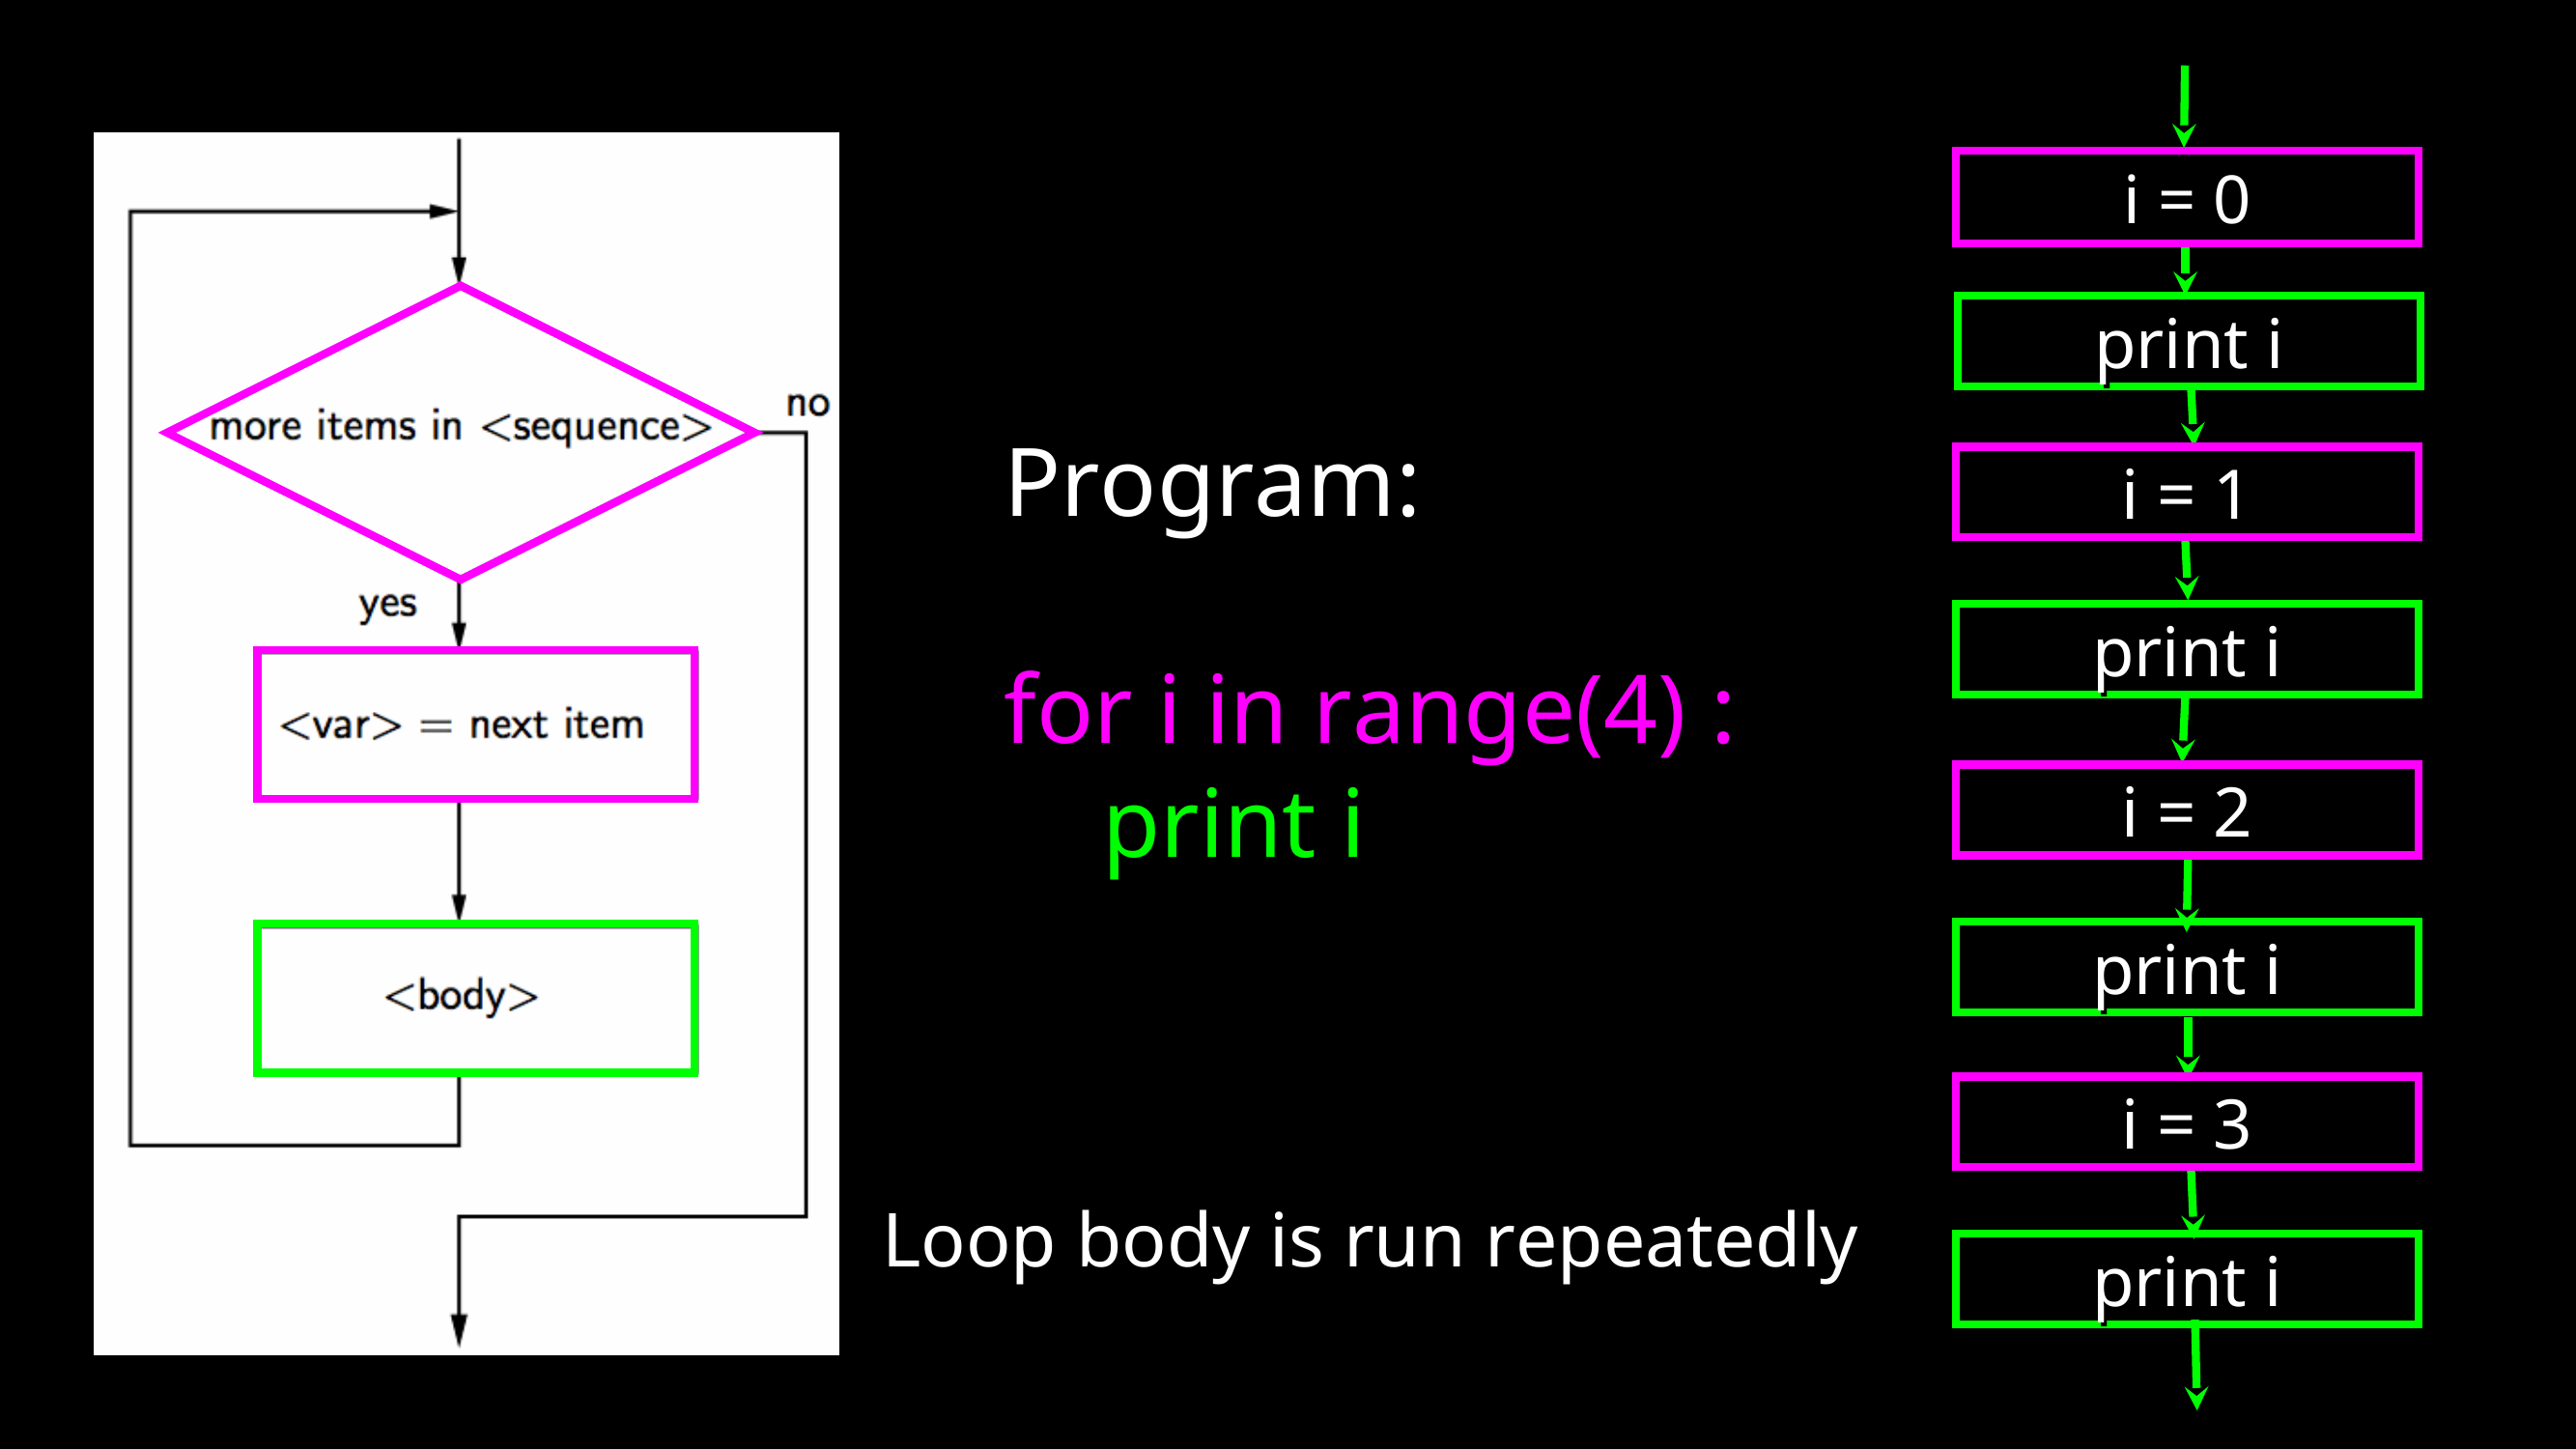

i = 0
print i
Program:
for i in range(4) :
 print i
i = 1
print i
i = 2
print i
i = 3
Loop body is run repeatedly
print i